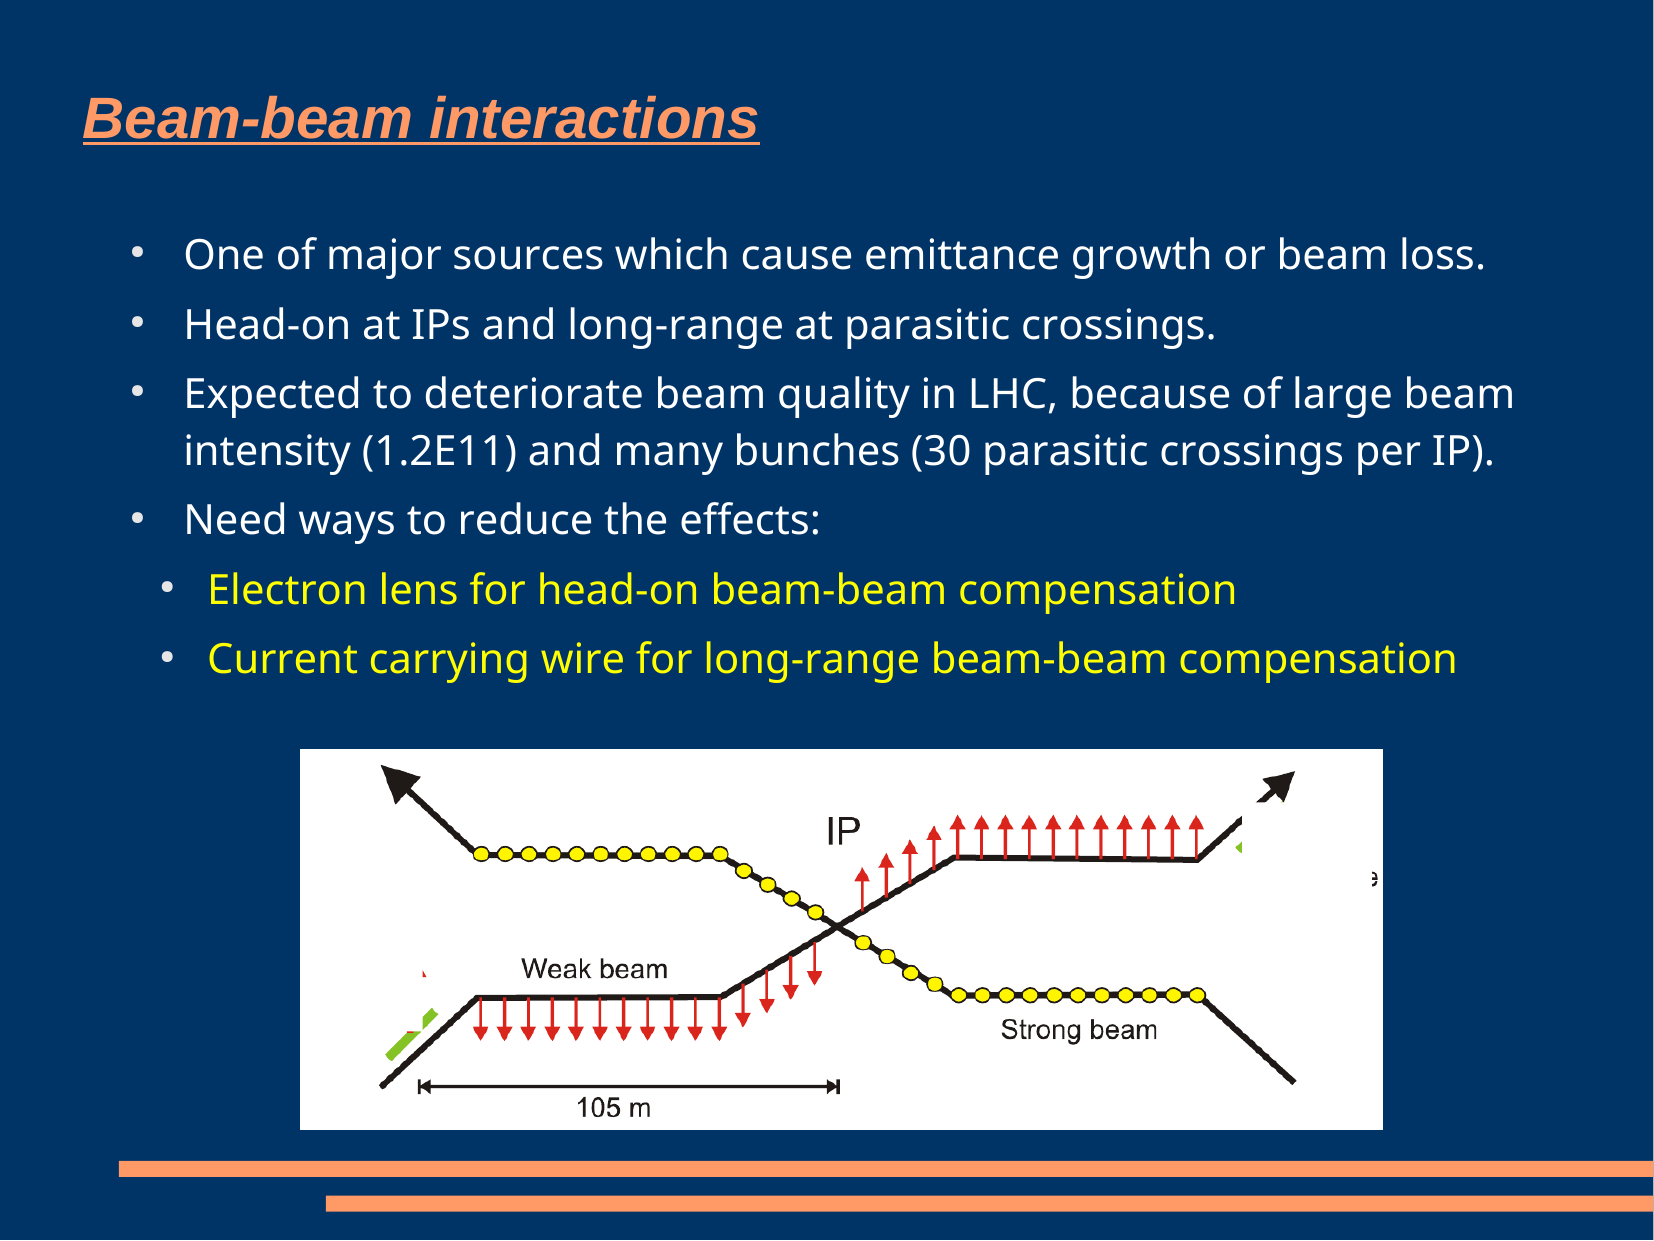

# Beam-beam interactions
One of major sources which cause emittance growth or beam loss.
Head-on at IPs and long-range at parasitic crossings.
Expected to deteriorate beam quality in LHC, because of large beam intensity (1.2E11) and many bunches (30 parasitic crossings per IP).
Need ways to reduce the effects:
Electron lens for head-on beam-beam compensation
Current carrying wire for long-range beam-beam compensation